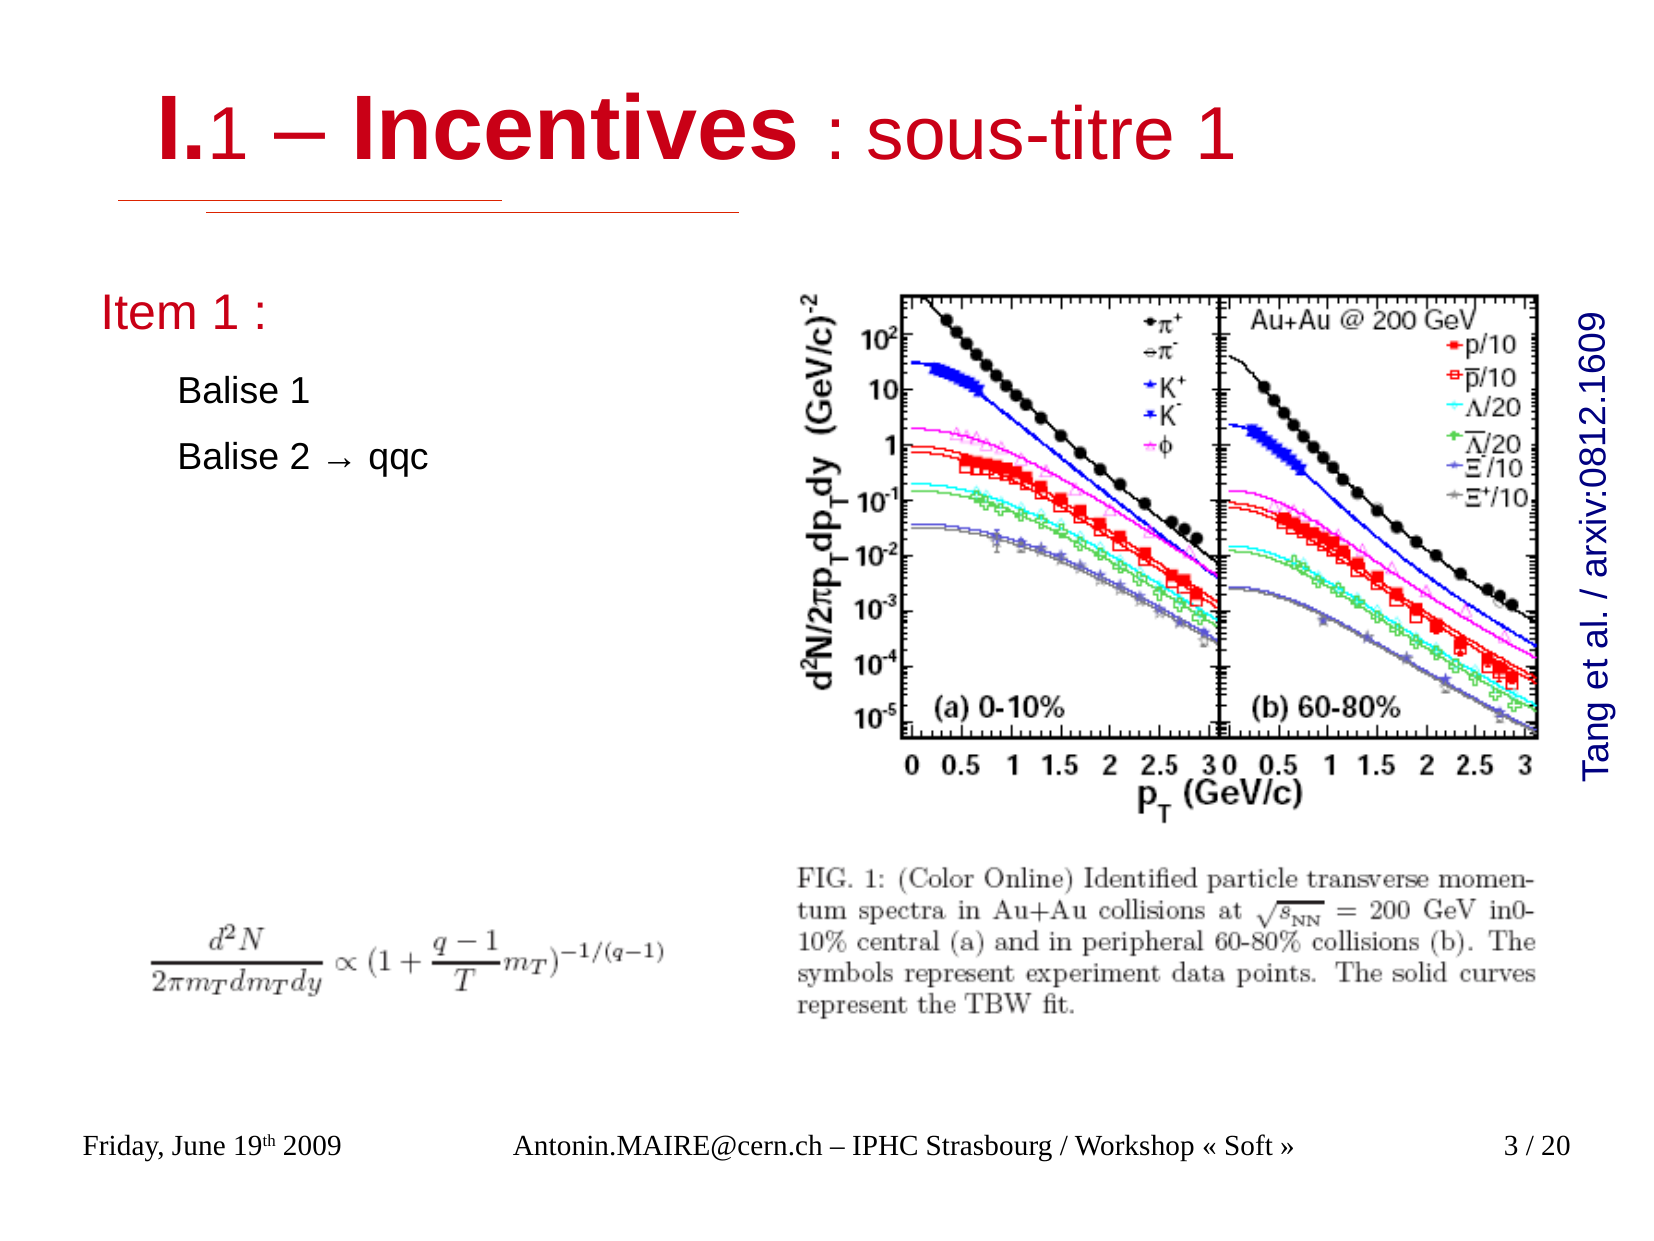

# I.1 – Incentives : sous-titre 1
Item 1 :
Balise 1
Balise 2 → qqc
Tang et al. / arxiv:0812.1609
Mon, March 31st, 2008
Antonin Maire - IPHC Strasbourg / AliceWeek Apr. 08
3